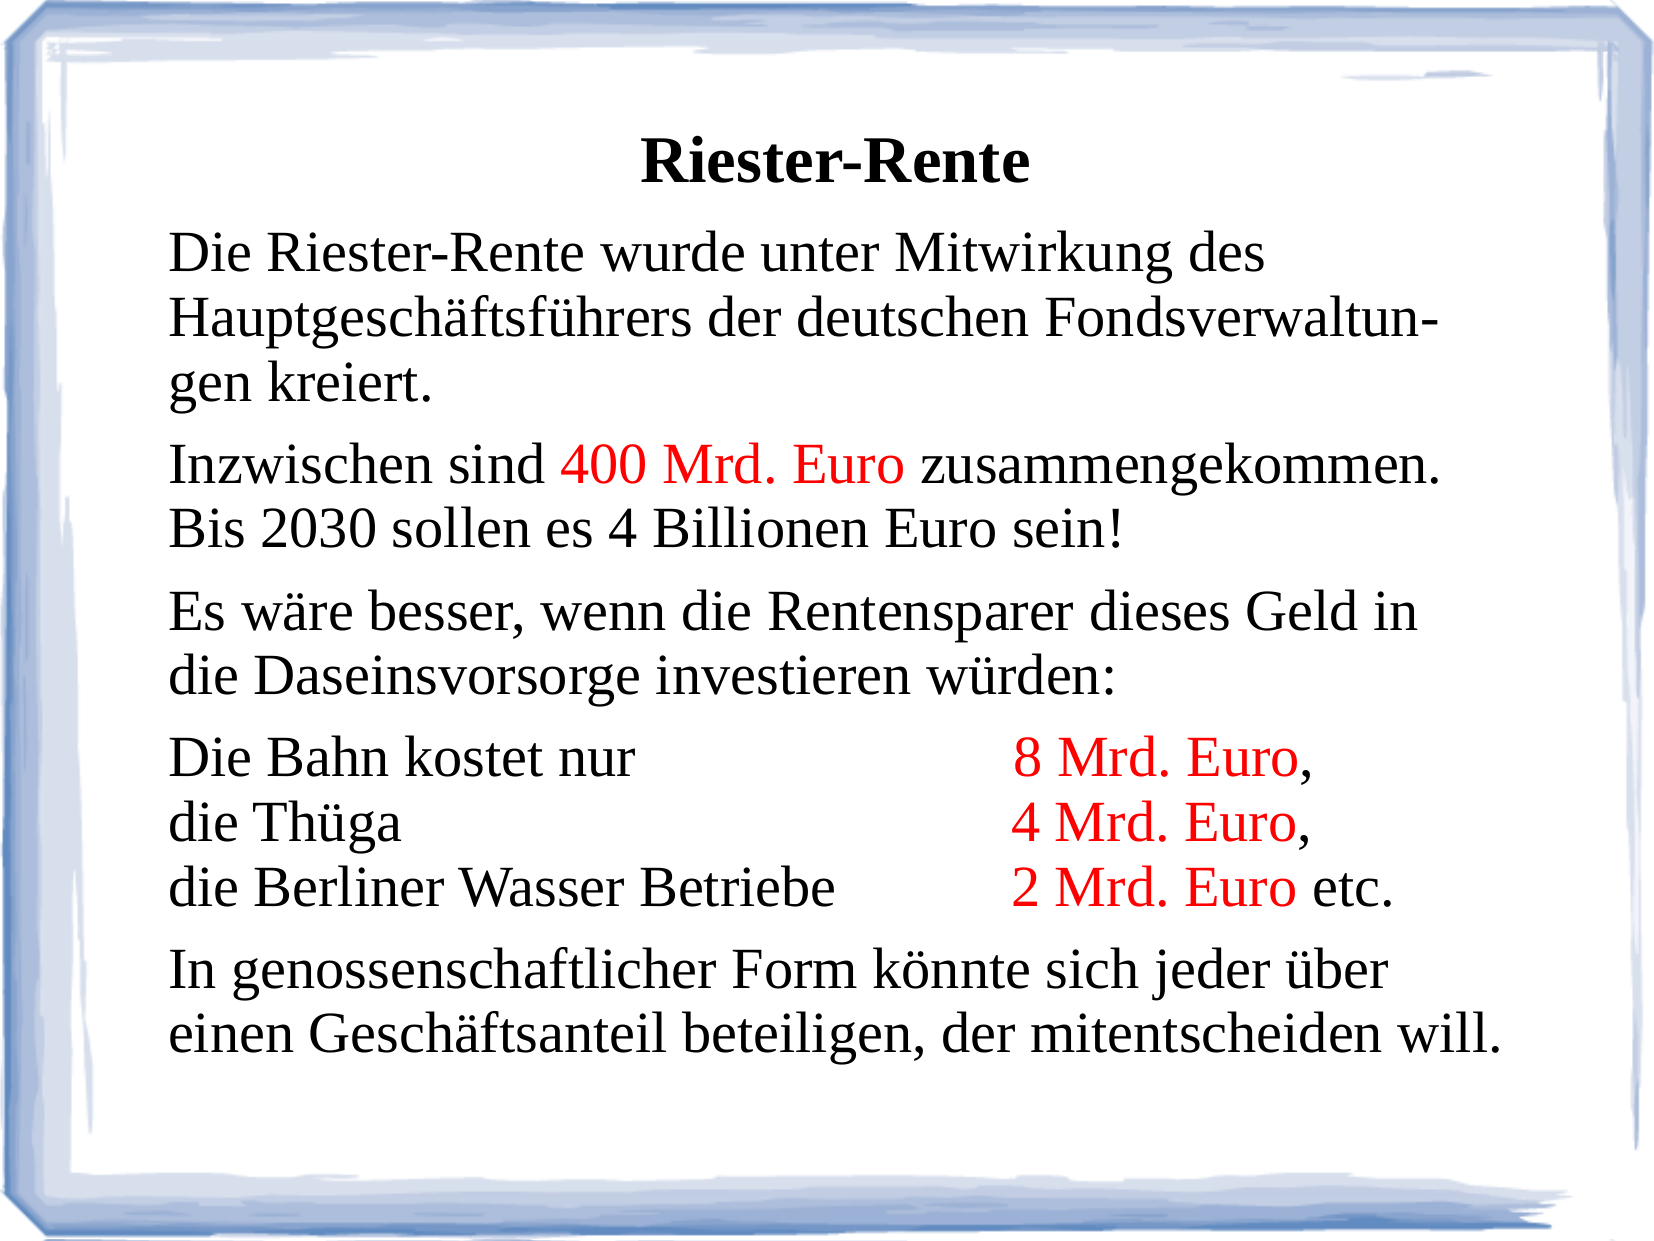

Riester-Rente
Die Riester-Rente wurde unter Mitwirkung des
Hauptgeschäftsführers der deutschen Fondsverwaltun-
gen kreiert.
Inzwischen sind 400 Mrd. Euro zusammengekommen.
Bis 2030 sollen es 4 Billionen Euro sein!
Es wäre besser, wenn die Rentensparer dieses Geld in
die Daseinsvorsorge investieren würden:
Die Bahn kostet nur 8 Mrd. Euro,
die Thüga 4 Mrd. Euro,
die Berliner Wasser Betriebe 2 Mrd. Euro etc.
In genossenschaftlicher Form könnte sich jeder über
einen Geschäftsanteil beteiligen, der mitentscheiden will.